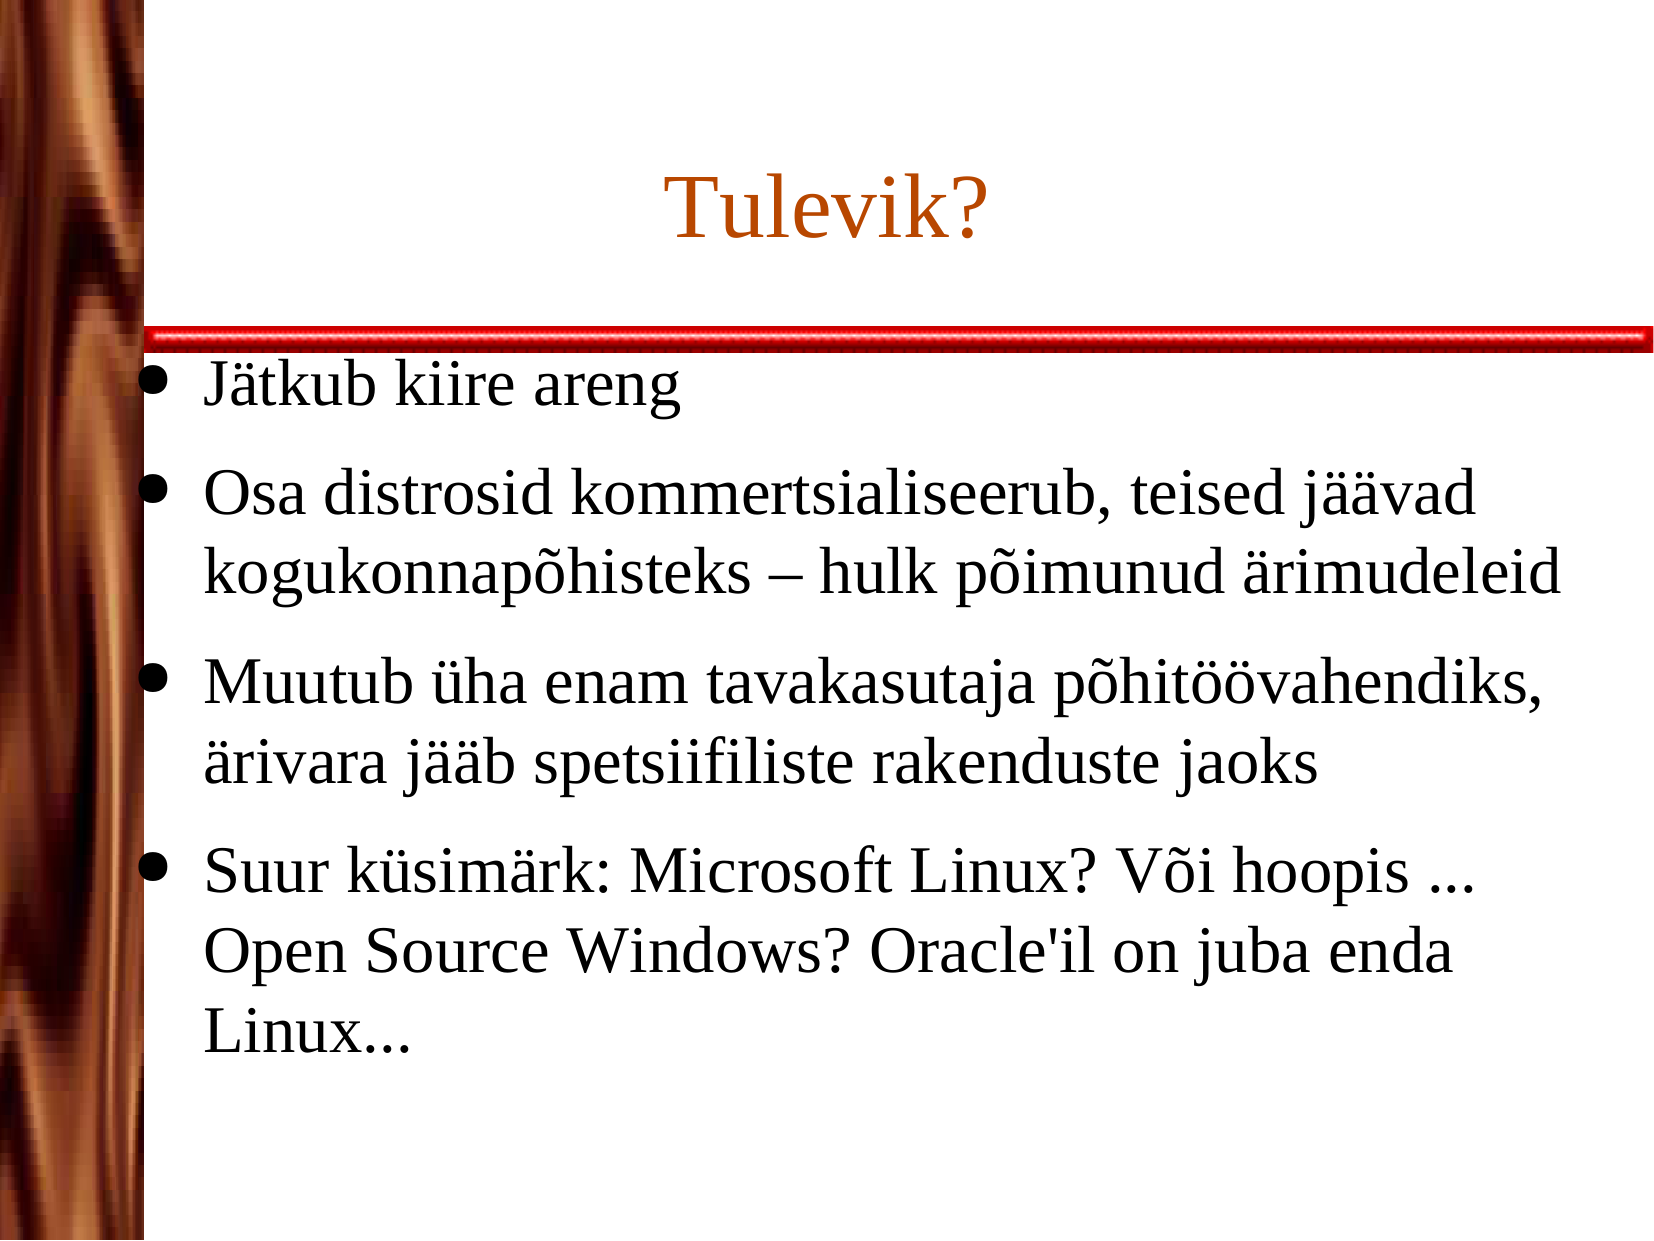

# Tulevik?
Jätkub kiire areng
Osa distrosid kommertsialiseerub, teised jäävad kogukonnapõhisteks – hulk põimunud ärimudeleid
Muutub üha enam tavakasutaja põhitöövahendiks, ärivara jääb spetsiifiliste rakenduste jaoks
Suur küsimärk: Microsoft Linux? Või hoopis ... Open Source Windows? Oracle'il on juba enda Linux...